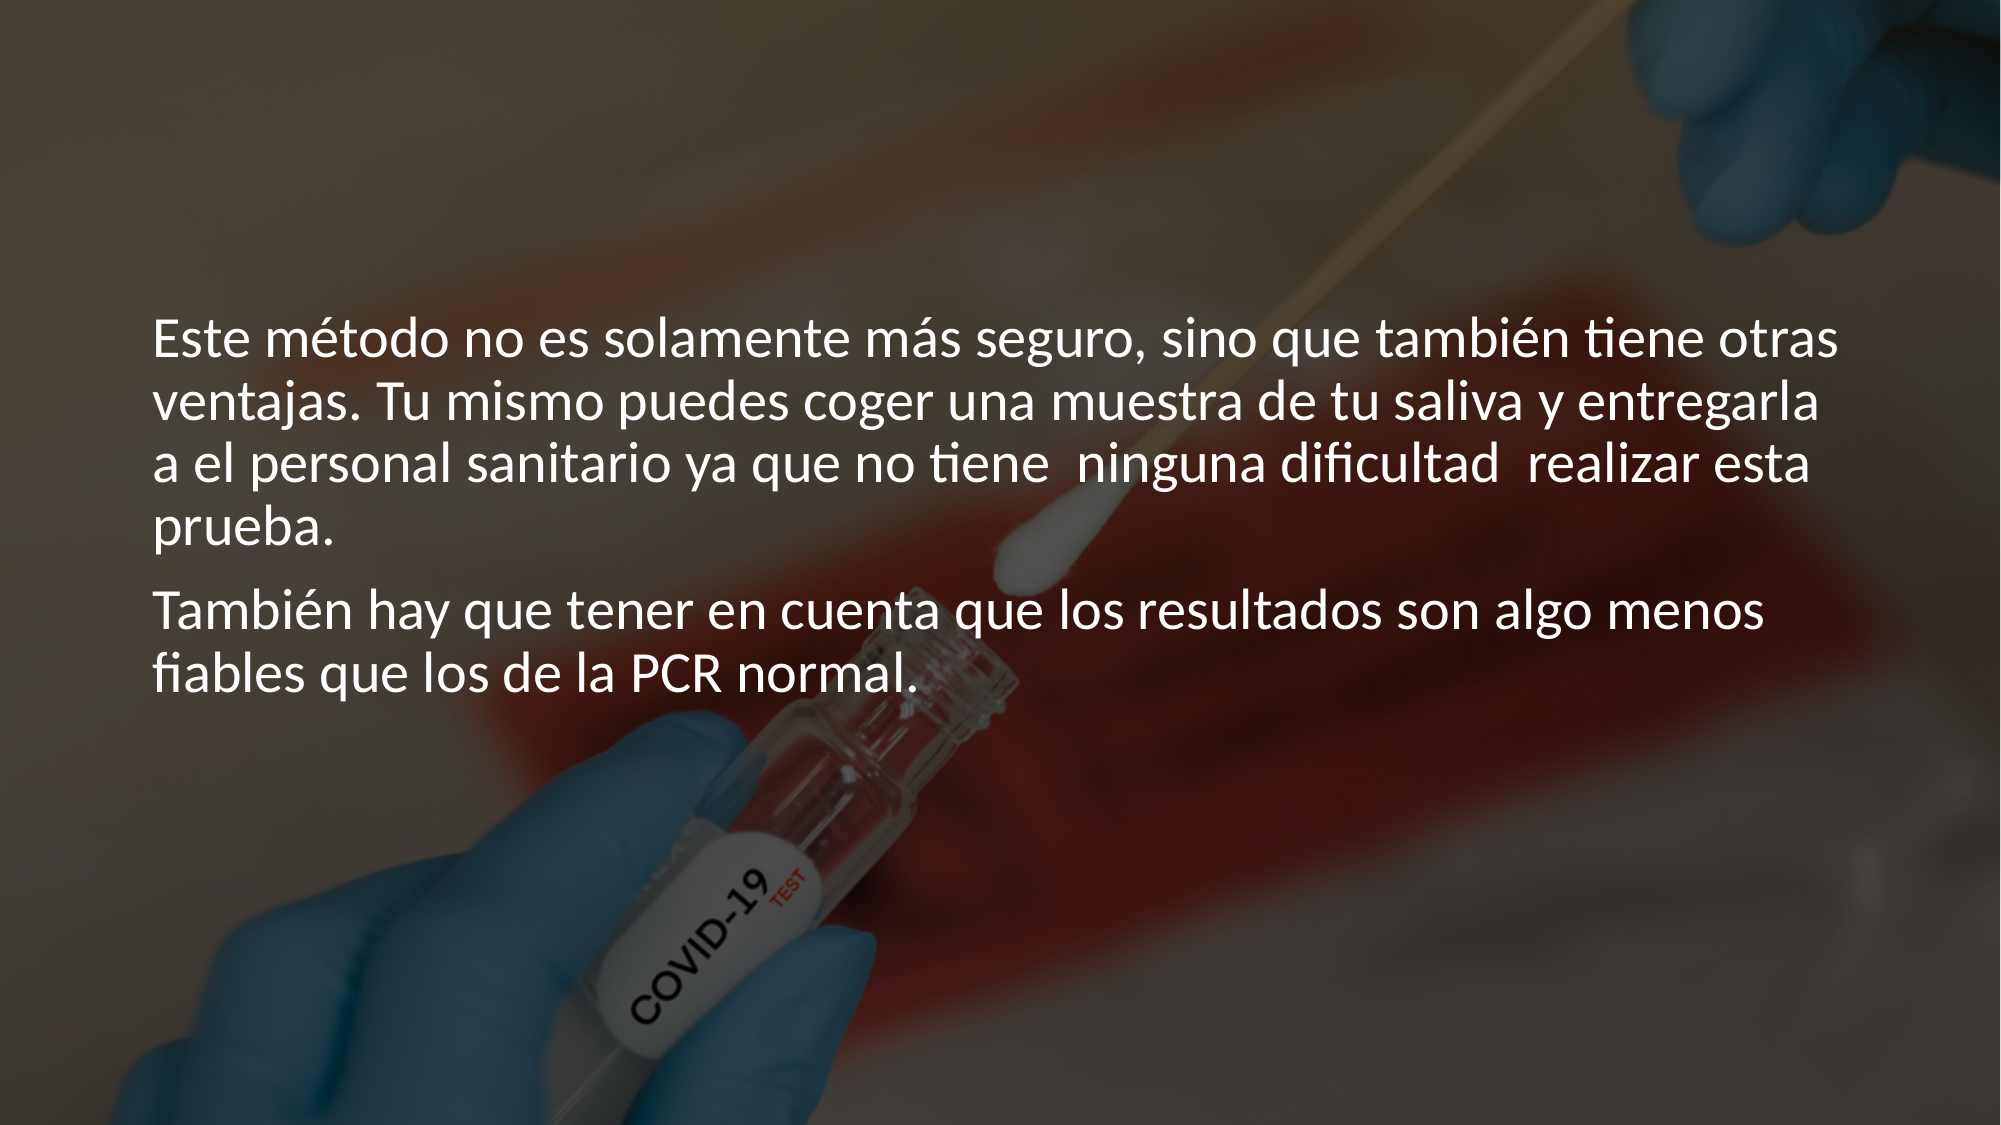

# Este método no es solamente más seguro, sino que también tiene otras ventajas. Tu mismo puedes coger una muestra de tu saliva y entregarla a el personal sanitario ya que no tiene ninguna dificultad realizar esta prueba.
También hay que tener en cuenta que los resultados son algo menos fiables que los de la PCR normal.